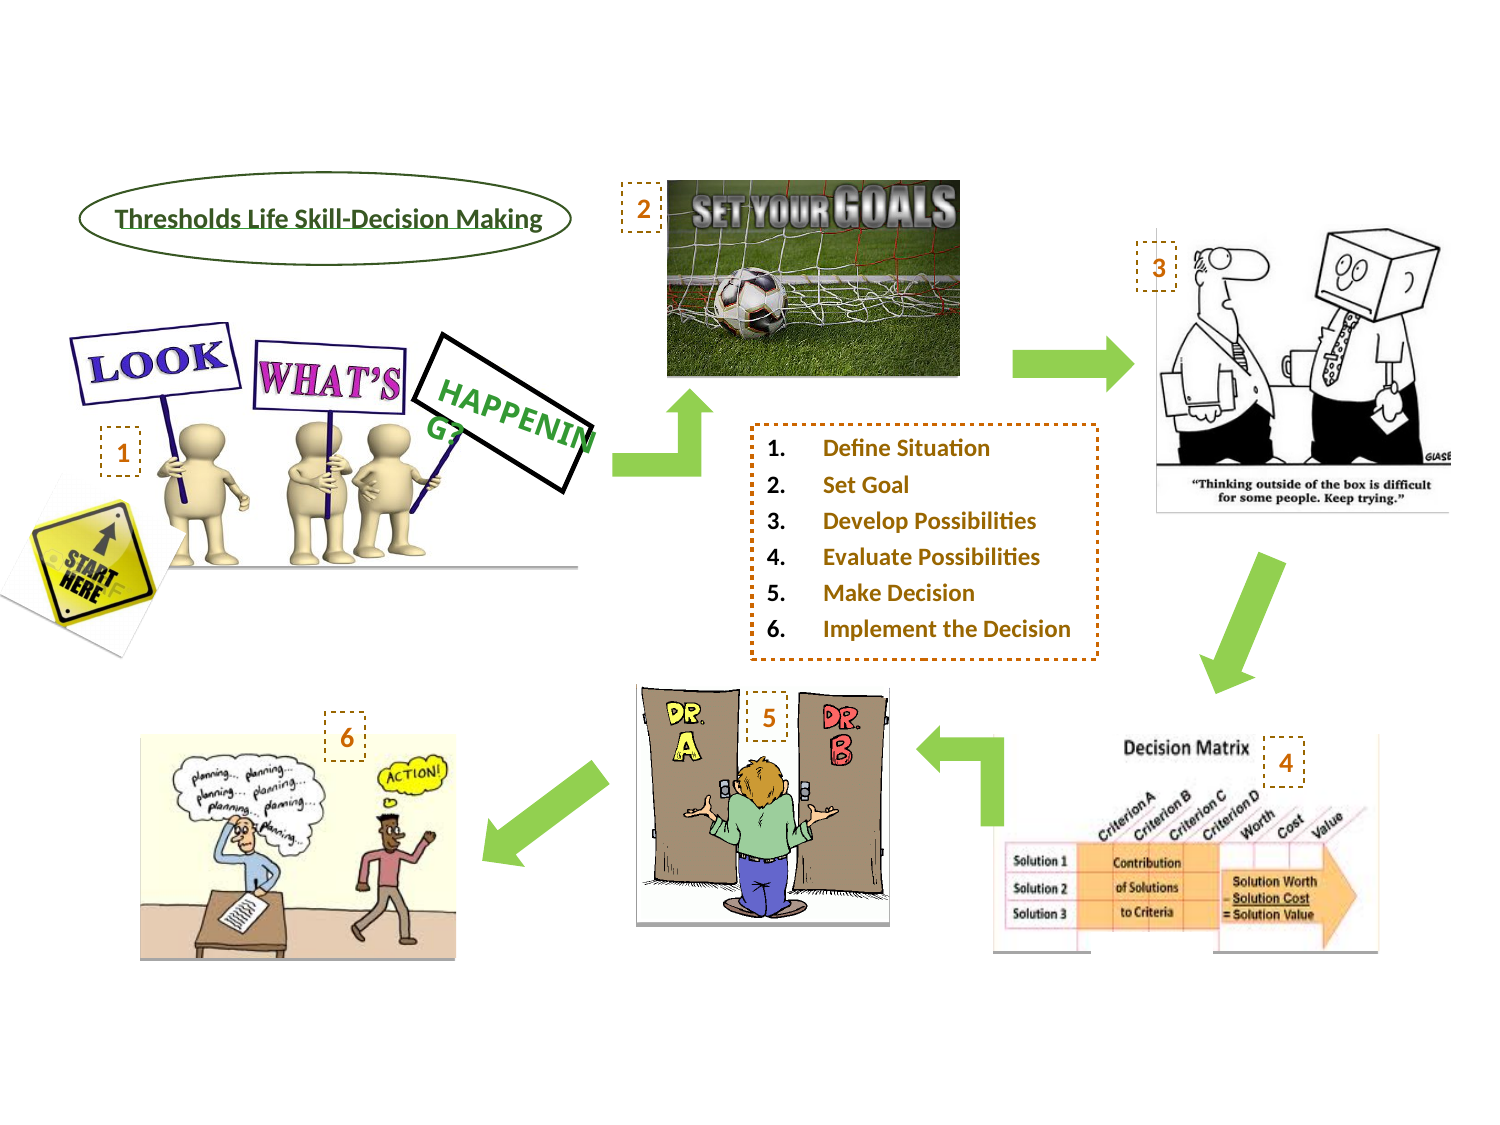

2
Thresholds Life Skill-Decision Making
3
HAPPENING?
Define Situation
Set Goal
Develop Possibilities
Evaluate Possibilities
Make Decision
Implement the Decision
1
5
6
4